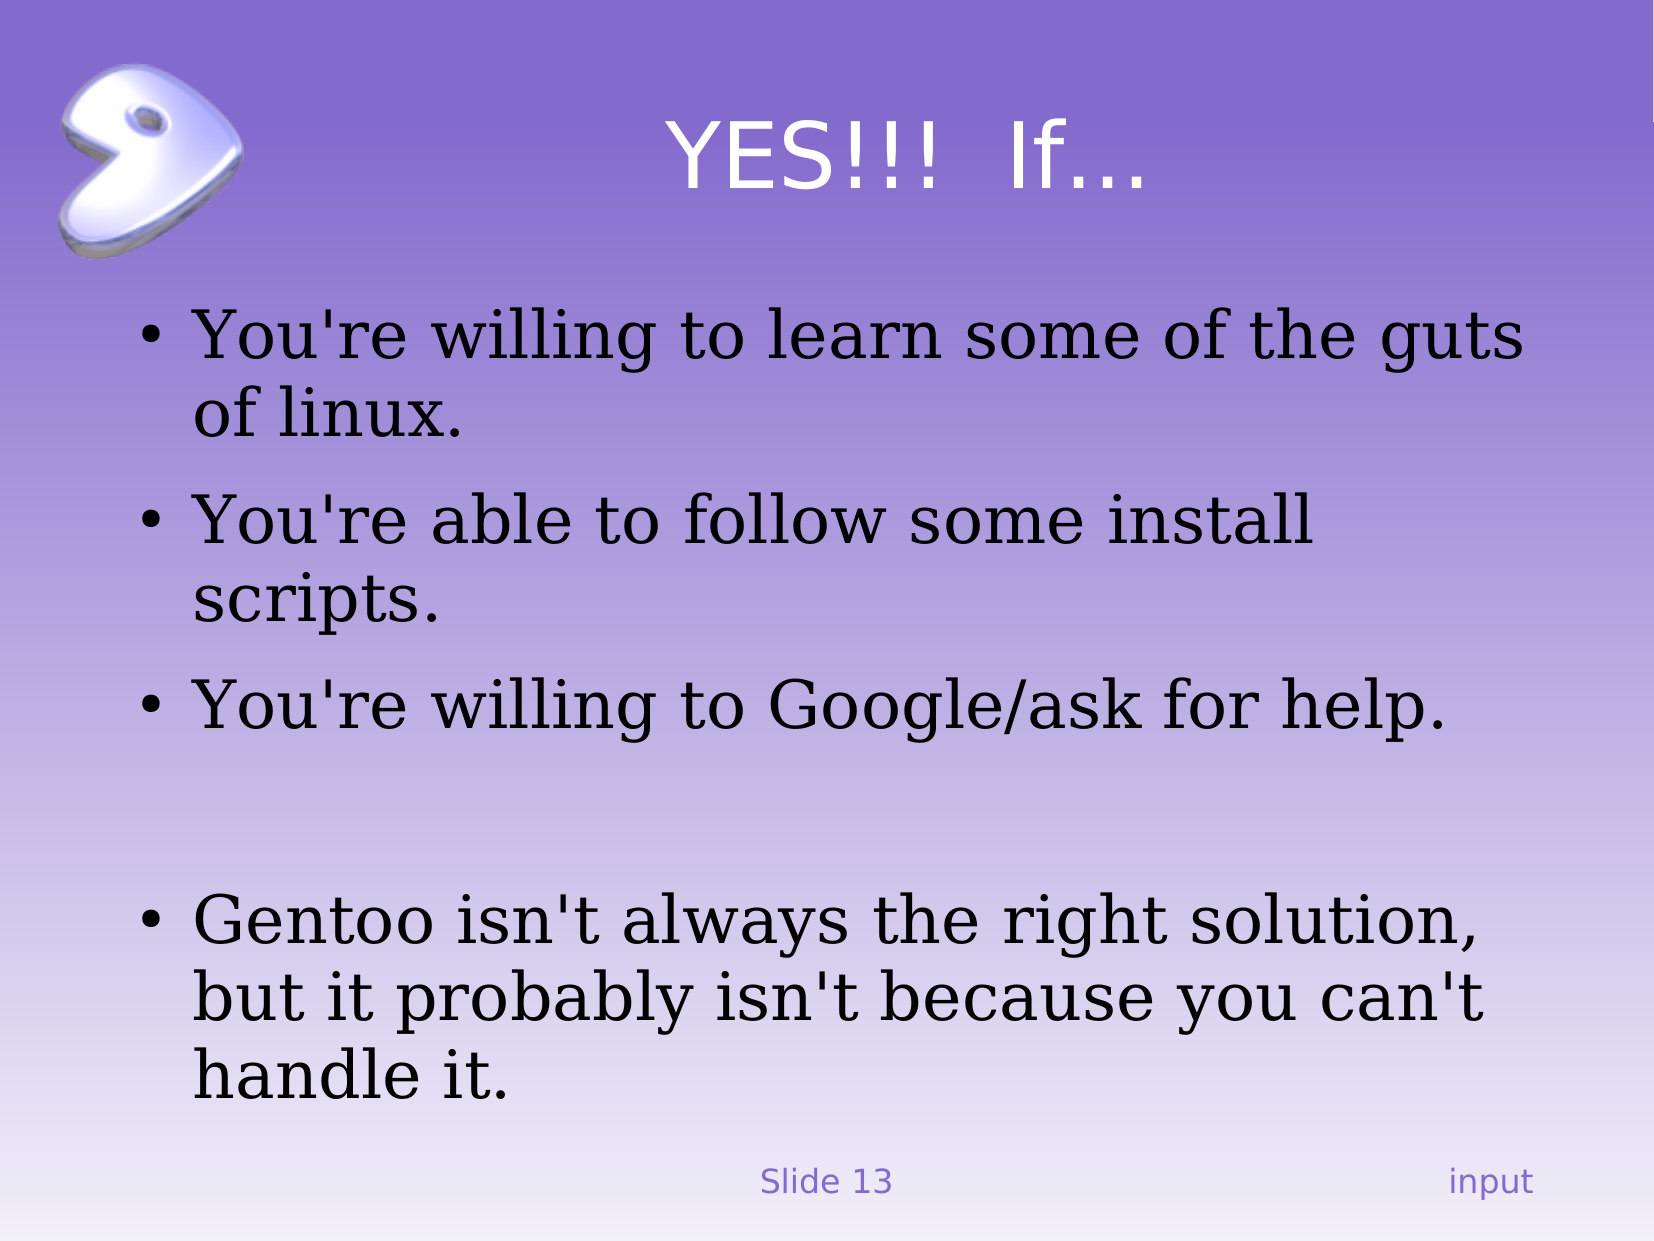

# YES!!! If...
You're willing to learn some of the guts of linux.
You're able to follow some install scripts.
You're willing to Google/ask for help.
Gentoo isn't always the right solution, but it probably isn't because you can't handle it.